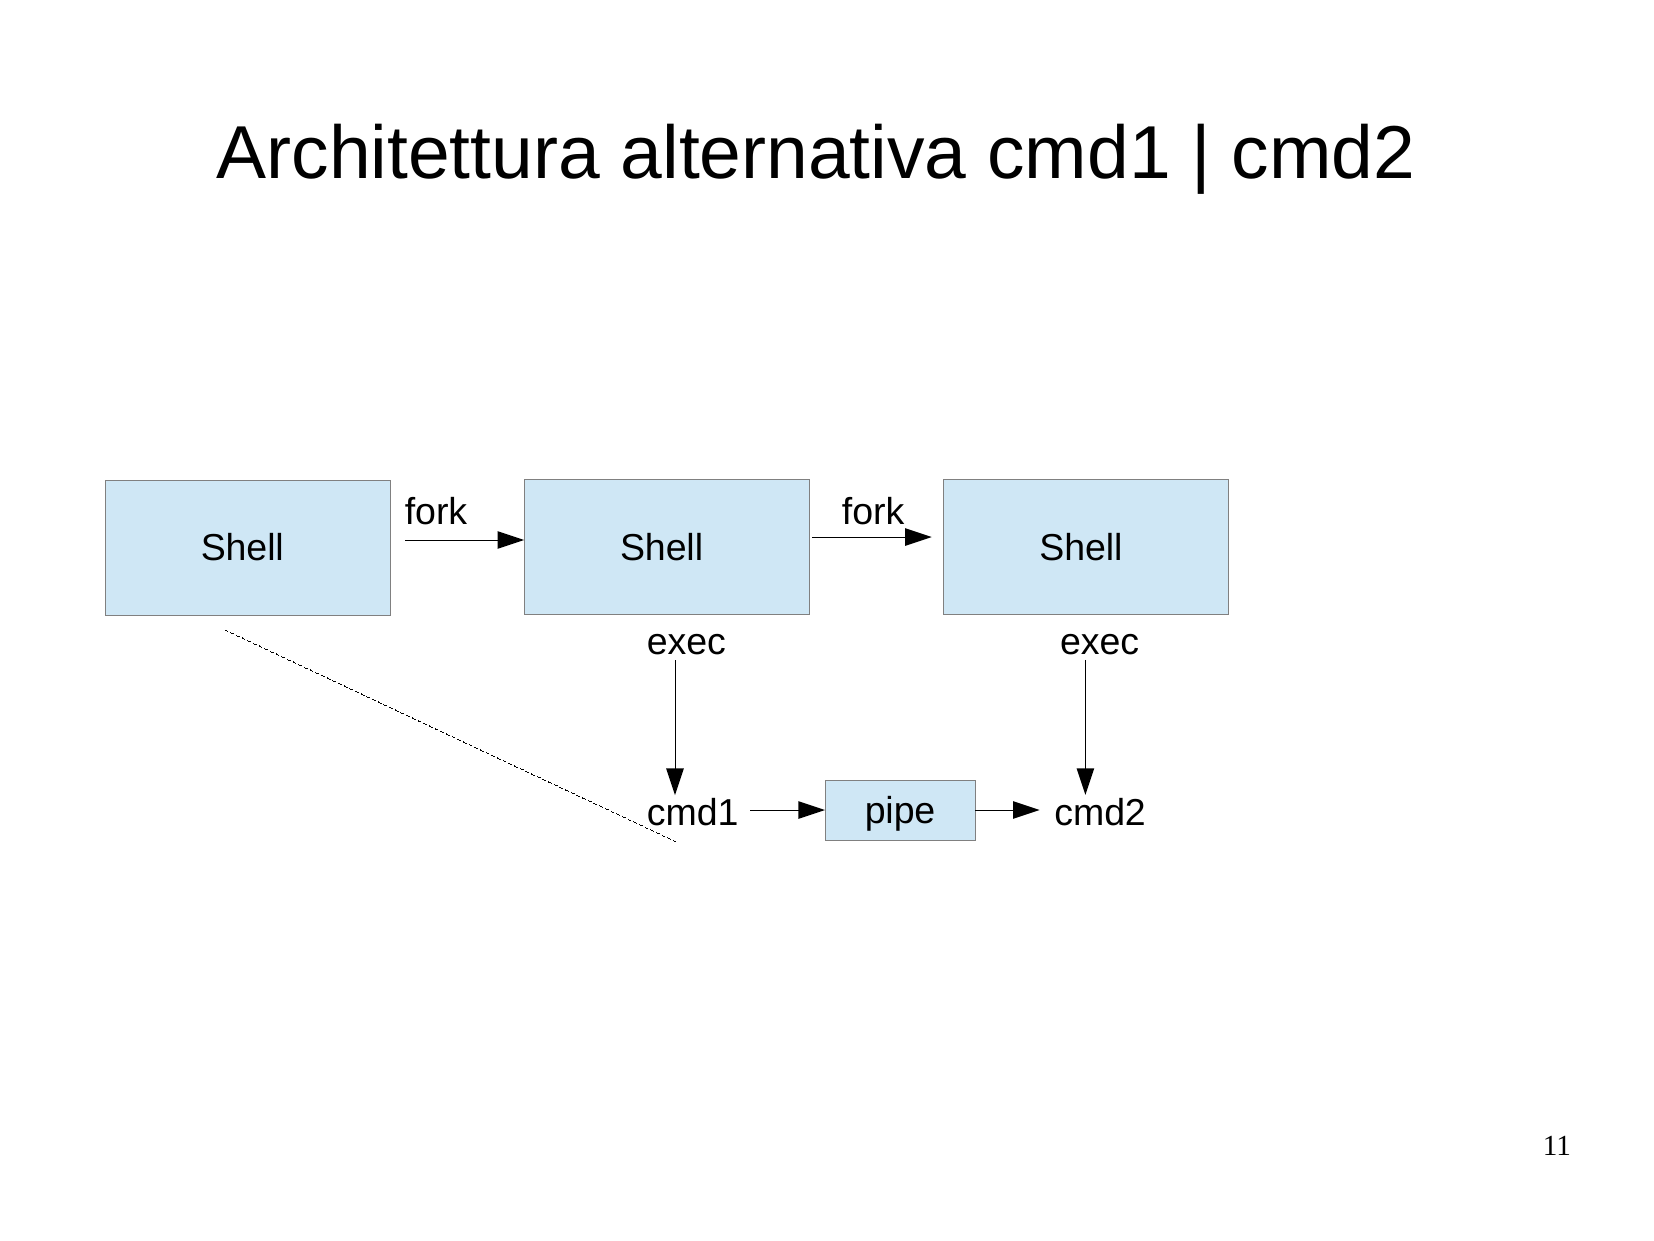

# Architettura alternativa cmd1 | cmd2
Shell
Shell
Shell
fork
fork
exec
exec
pipe
cmd1
cmd2
11